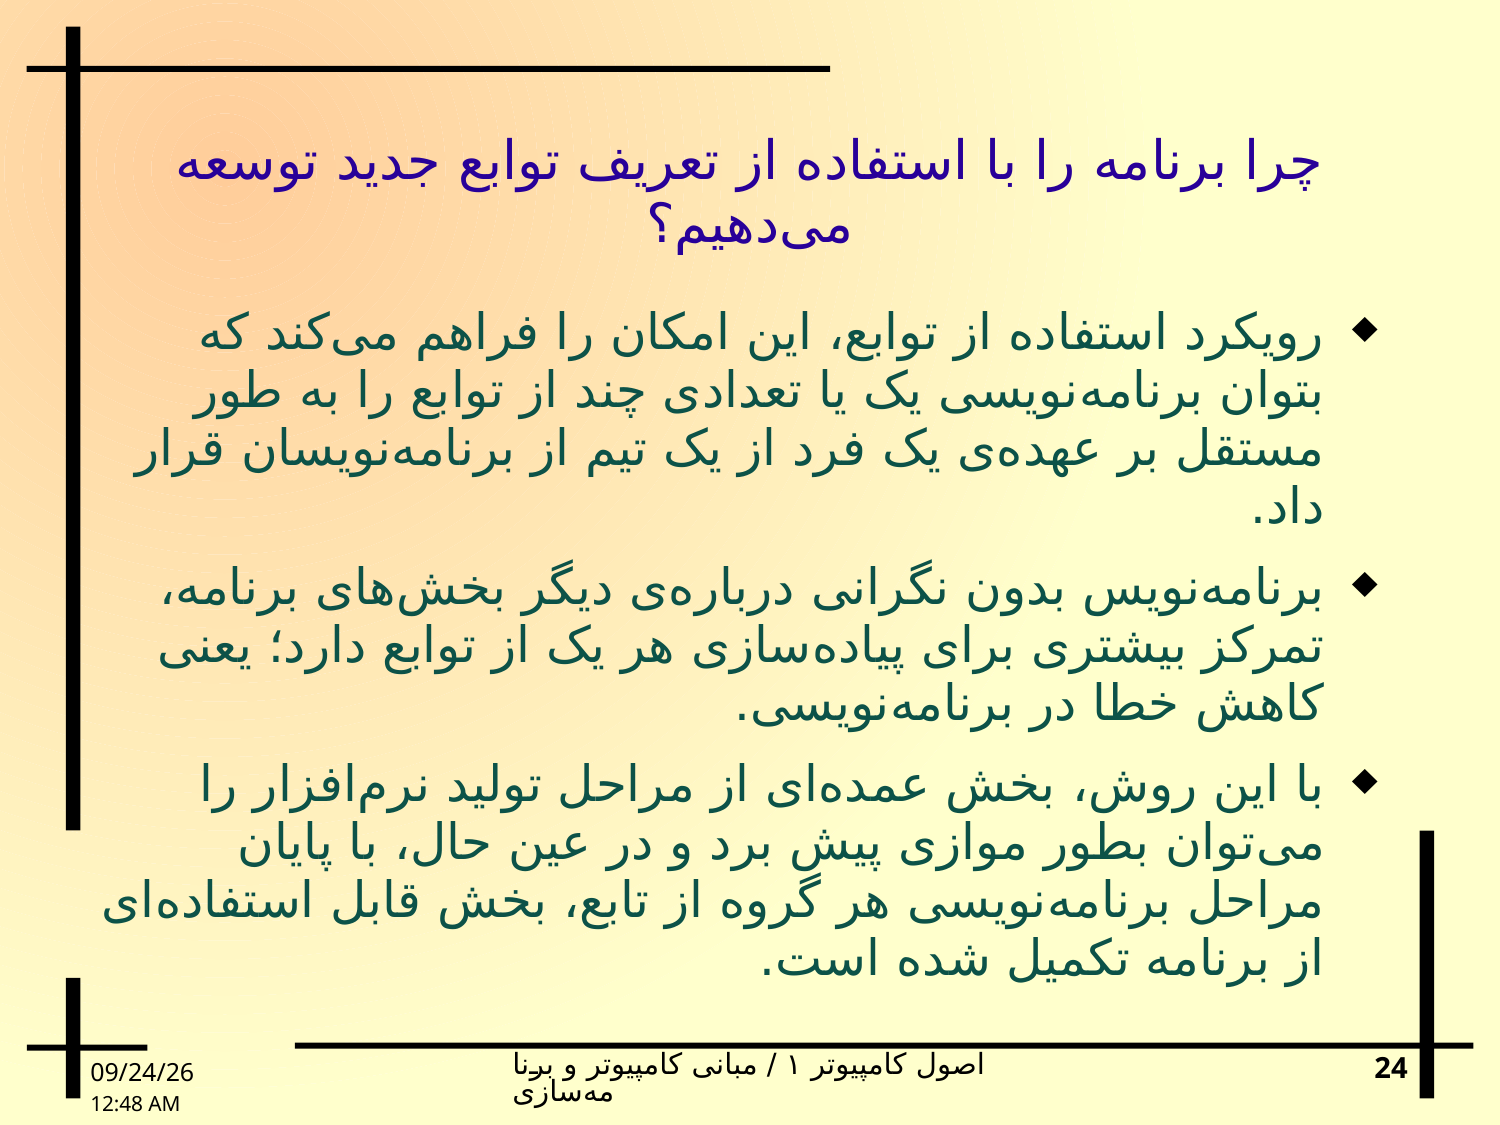

چرا برنامه را با استفاده از تعریف توابع جدید توسعه می‌دهیم؟
# رویکرد استفاده از توابع، این امکان را فراهم می‌کند که بتوان برنامه‌نویسی یک یا تعدادی چند از توابع را به طور مستقل بر عهده‌ی یک فرد از یک تیم از برنامه‌نویسان قرار داد.
برنامه‌نویس بدون نگرانی درباره‌ی دیگر بخش‌های برنامه، تمرکز بیشتری برای پیاده‌سازی هر یک از توابع دارد؛ یعنی کاهش خطا در برنامه‌نویسی.
با این روش، بخش عمده‌ای از مراحل تولید نرم‌افزار را می‌توان بطور موازی پیش برد و در عین حال، با پایان مراحل برنامه‌نویسی هر گروه از تابع، بخش قابل استفاده‌ای از برنامه تکمیل شده است.
اصول کامپیوتر ۱ / مبانی کامپیوتر و برنامه‌سازی
24